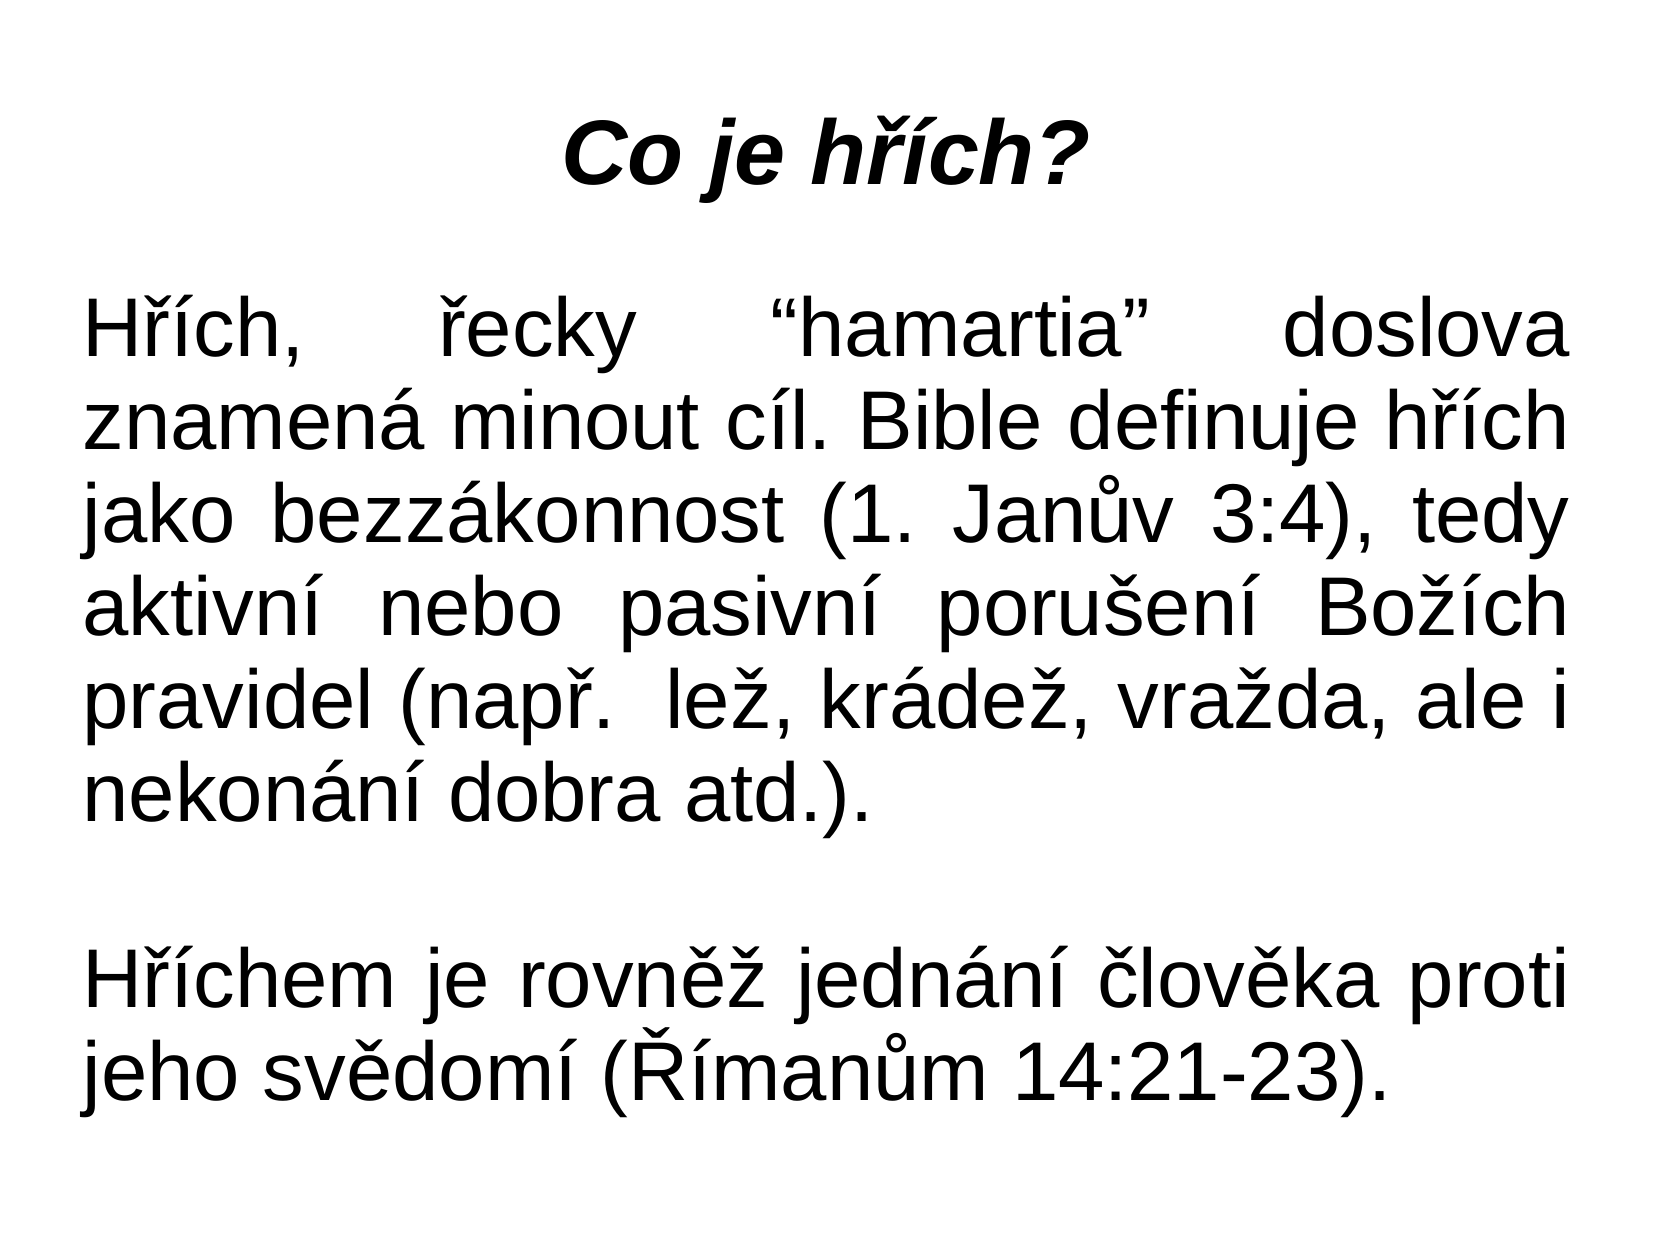

# Co je hřích?
Hřích, řecky “hamartia” doslova znamená minout cíl. Bible definuje hřích jako bezzákonnost (1. Janův 3:4), tedy aktivní nebo pasivní porušení Božích pravidel (např. lež, krádež, vražda, ale i nekonání dobra atd.).
Hříchem je rovněž jednání člověka proti jeho svědomí (Římanům 14:21-23).